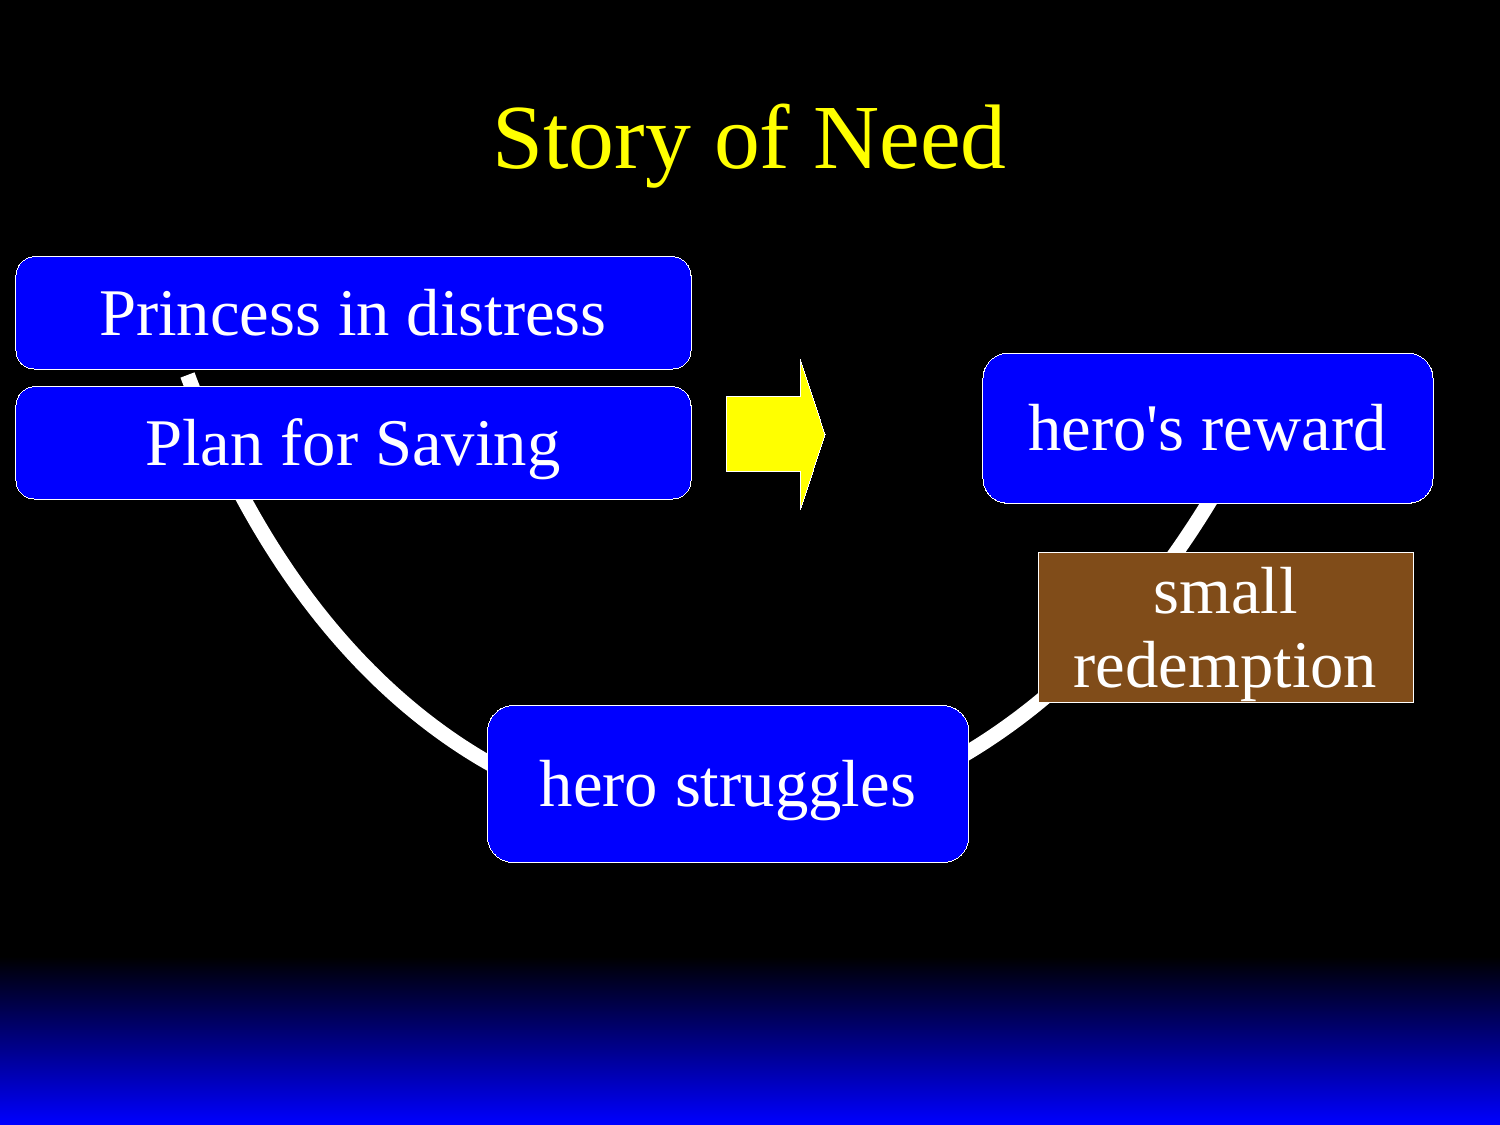

# Story of Need
Princess in distress
hero's reward
Plan for Saving
small
redemption
hero struggles